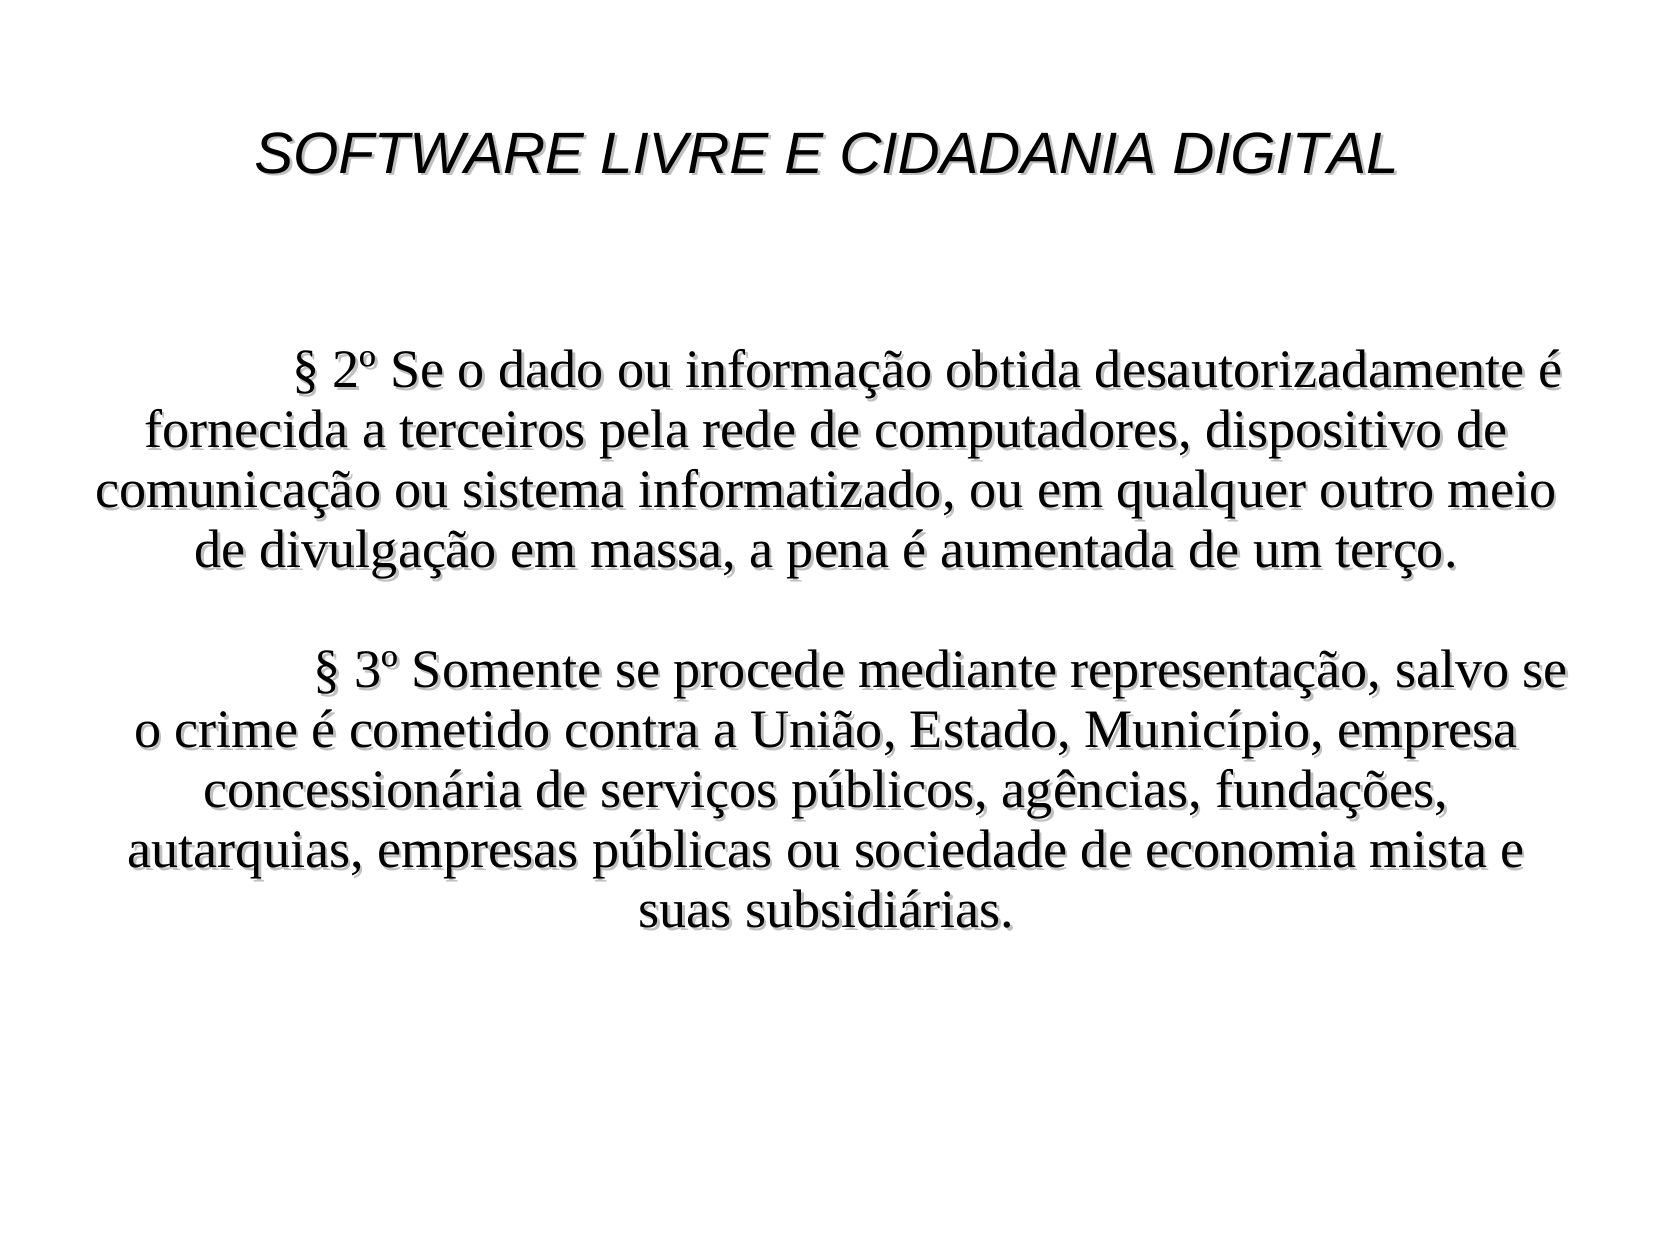

# SOFTWARE LIVRE E CIDADANIA DIGITAL
 § 2º Se o dado ou informação obtida desautorizadamente é fornecida a terceiros pela rede de computadores, dispositivo de comunicação ou sistema informatizado, ou em qualquer outro meio de divulgação em massa, a pena é aumentada de um terço.
 § 3º Somente se procede mediante representação, salvo se o crime é cometido contra a União, Estado, Município, empresa concessionária de serviços públicos, agências, fundações, autarquias, empresas públicas ou sociedade de economia mista e suas subsidiárias.